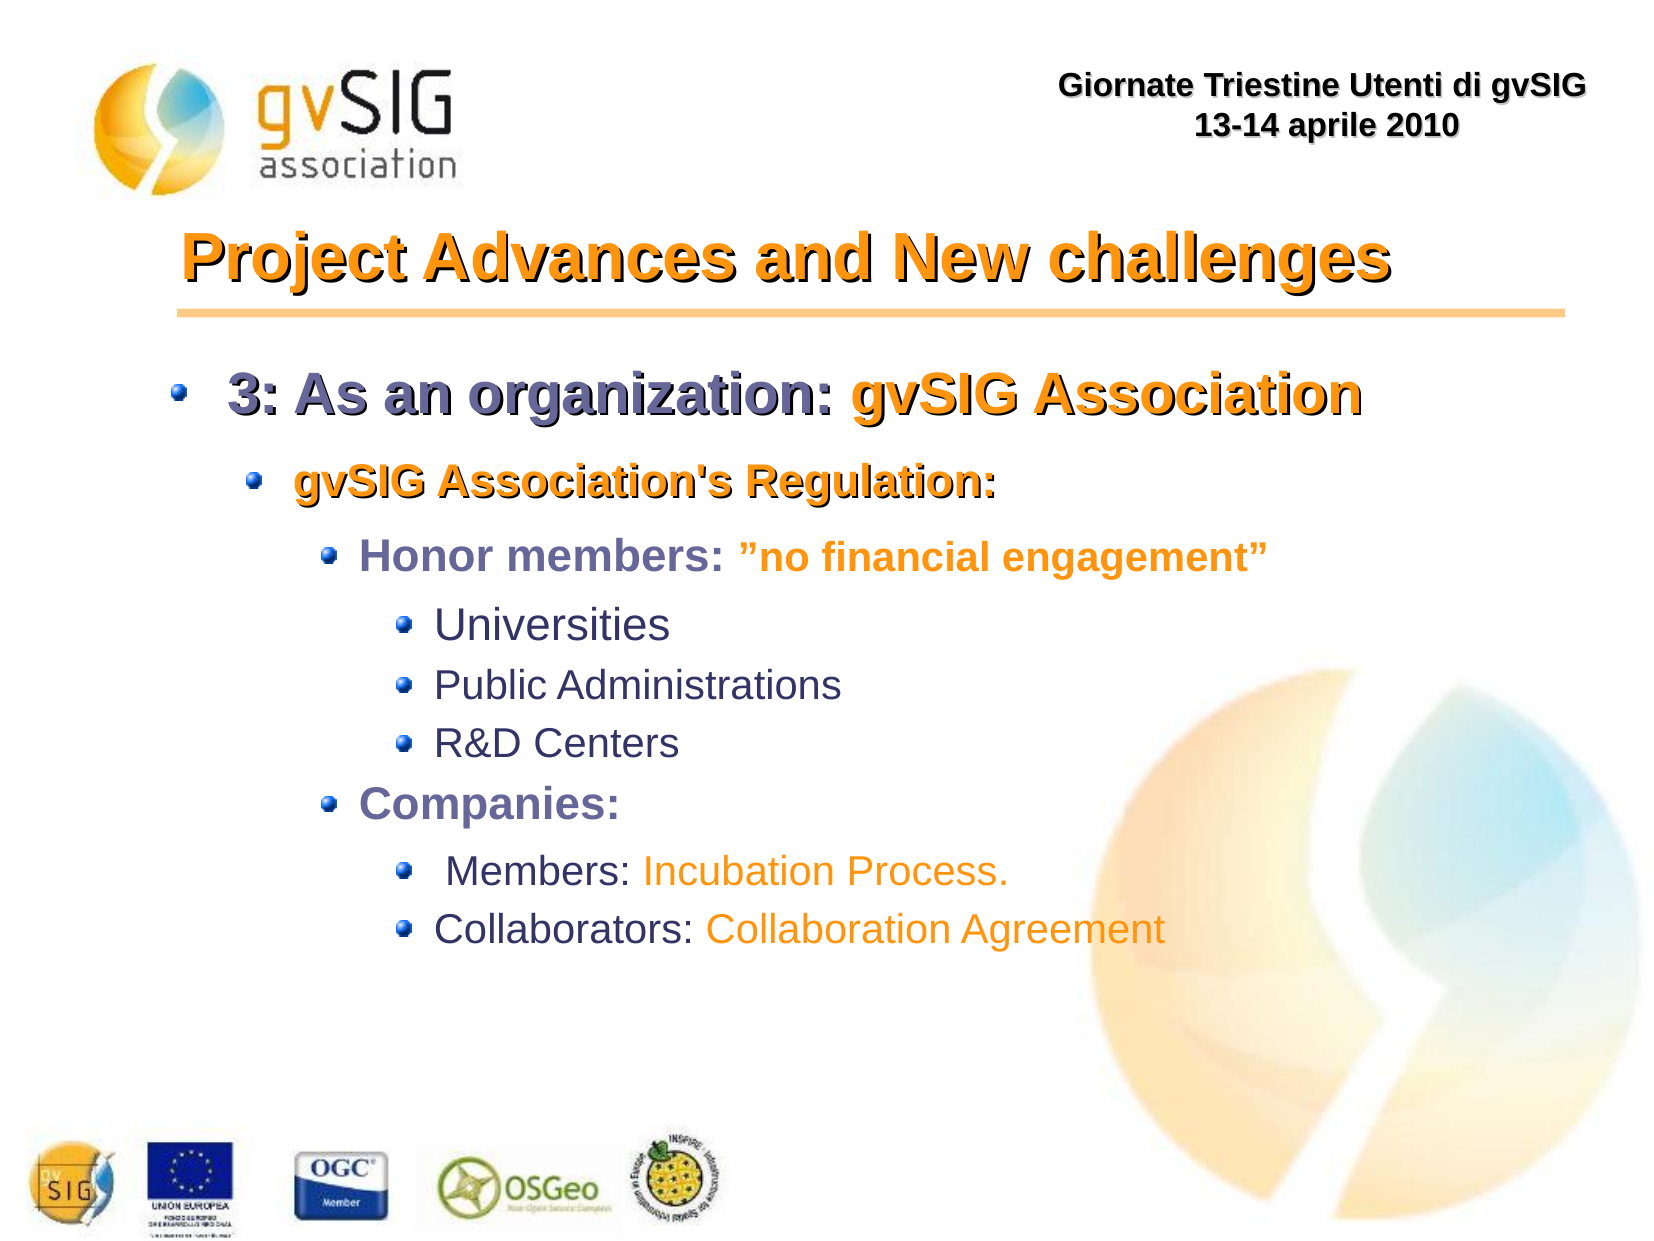

Project Advances and New challenges
# 3: As an organization: gvSIG Association
gvSIG Association's Regulation:
Honor members: ”no financial engagement”
Universities
Public Administrations
R&D Centers
Companies:
 Members: Incubation Process.
Collaborators: Collaboration Agreement